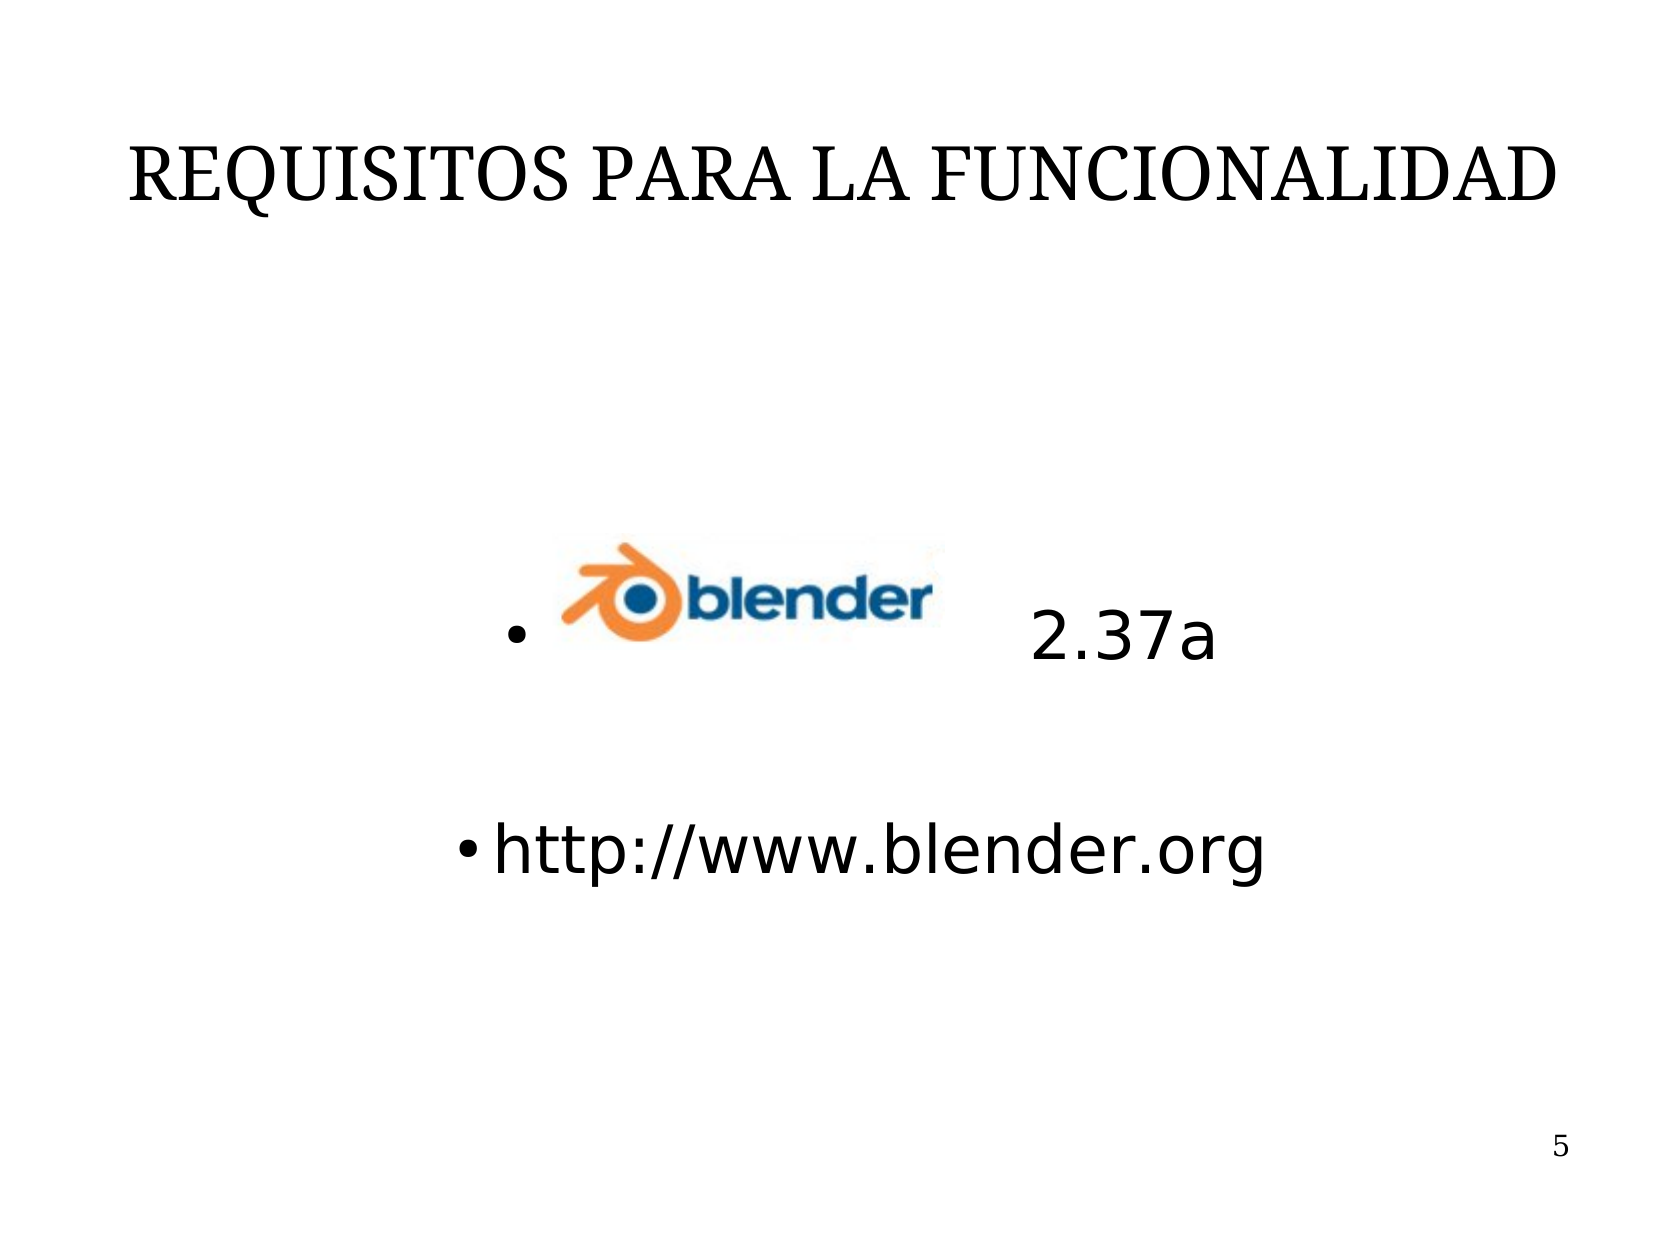

# REQUISITOS PARA LA FUNCIONALIDAD
 2.37a
http://www.blender.org
5